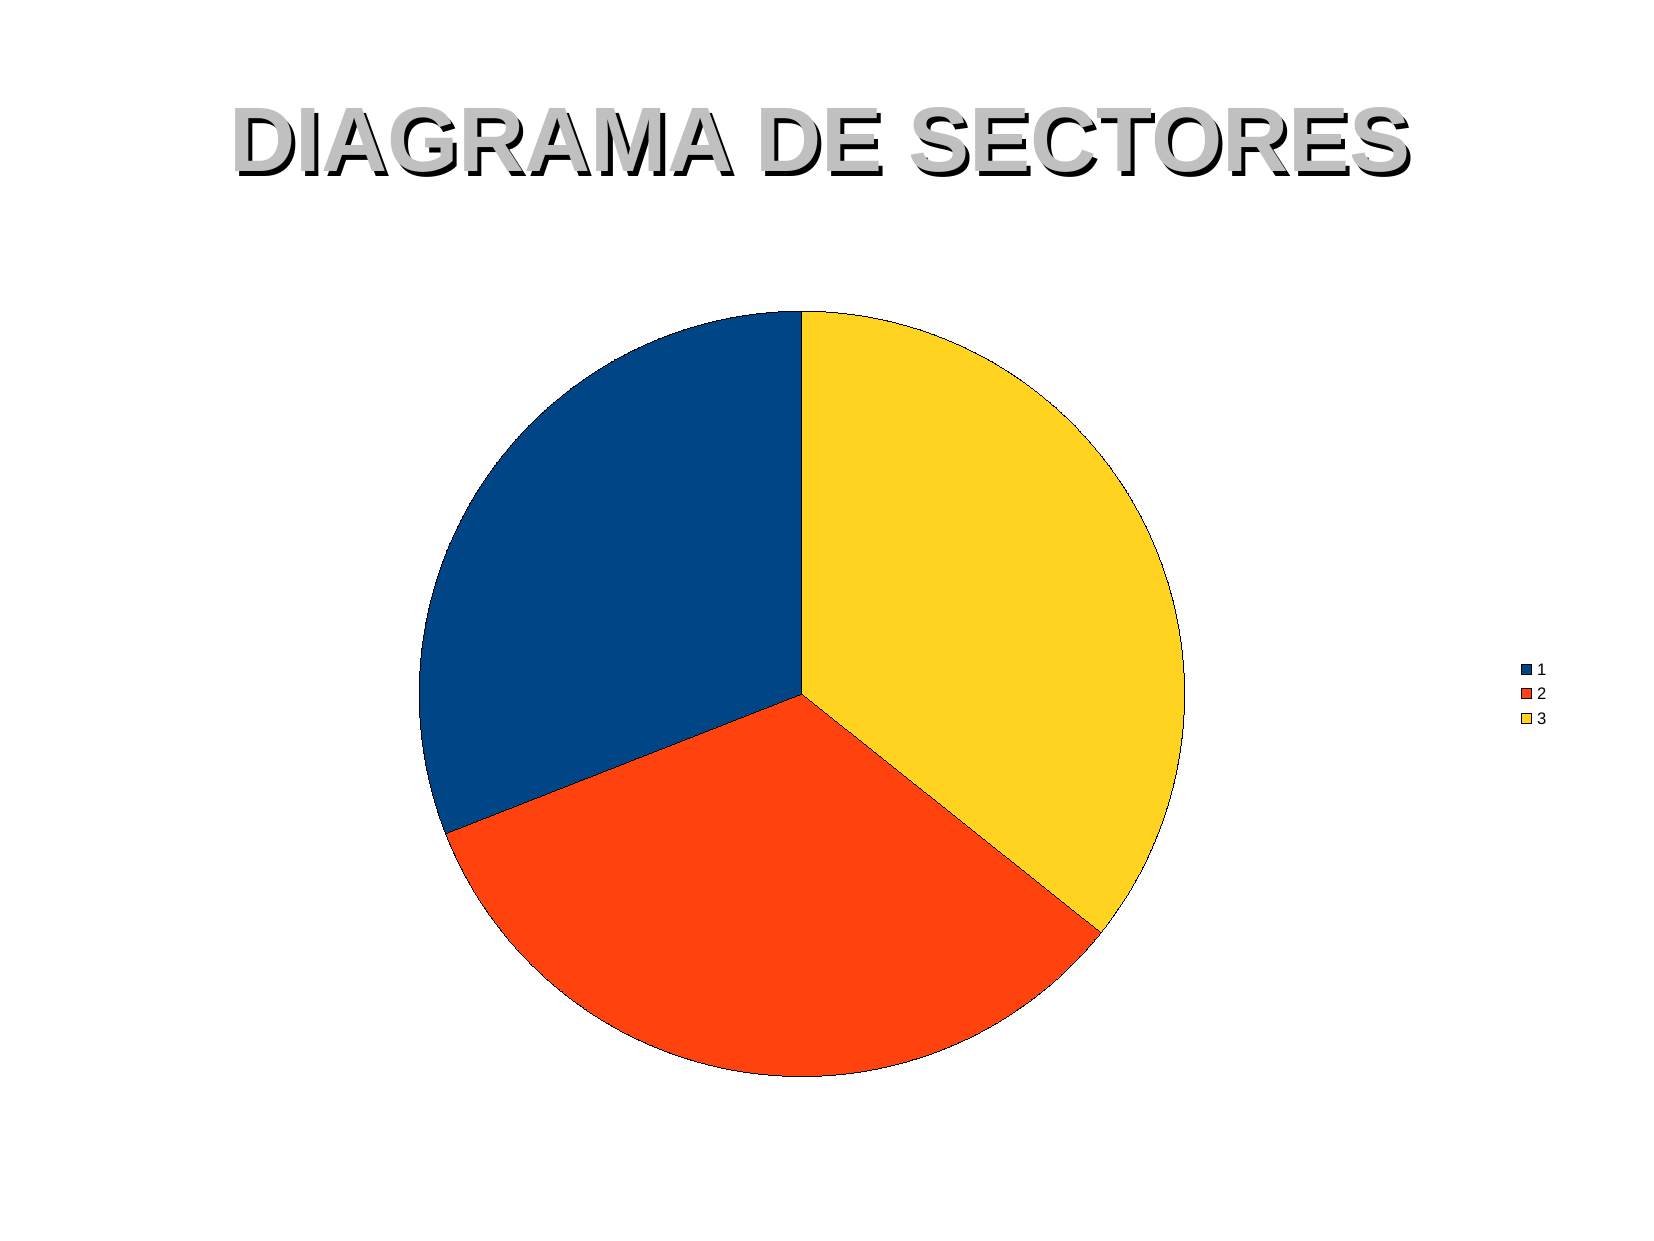

# DIAGRAMA DE SECTORES
### Chart
| Category | Columna A | Columna B |
|---|---|---|
| 1 | 13.0 | 10.0 |
| 2 | 14.0 | 4.0 |
| 3 | 15.0 | 0.0 |